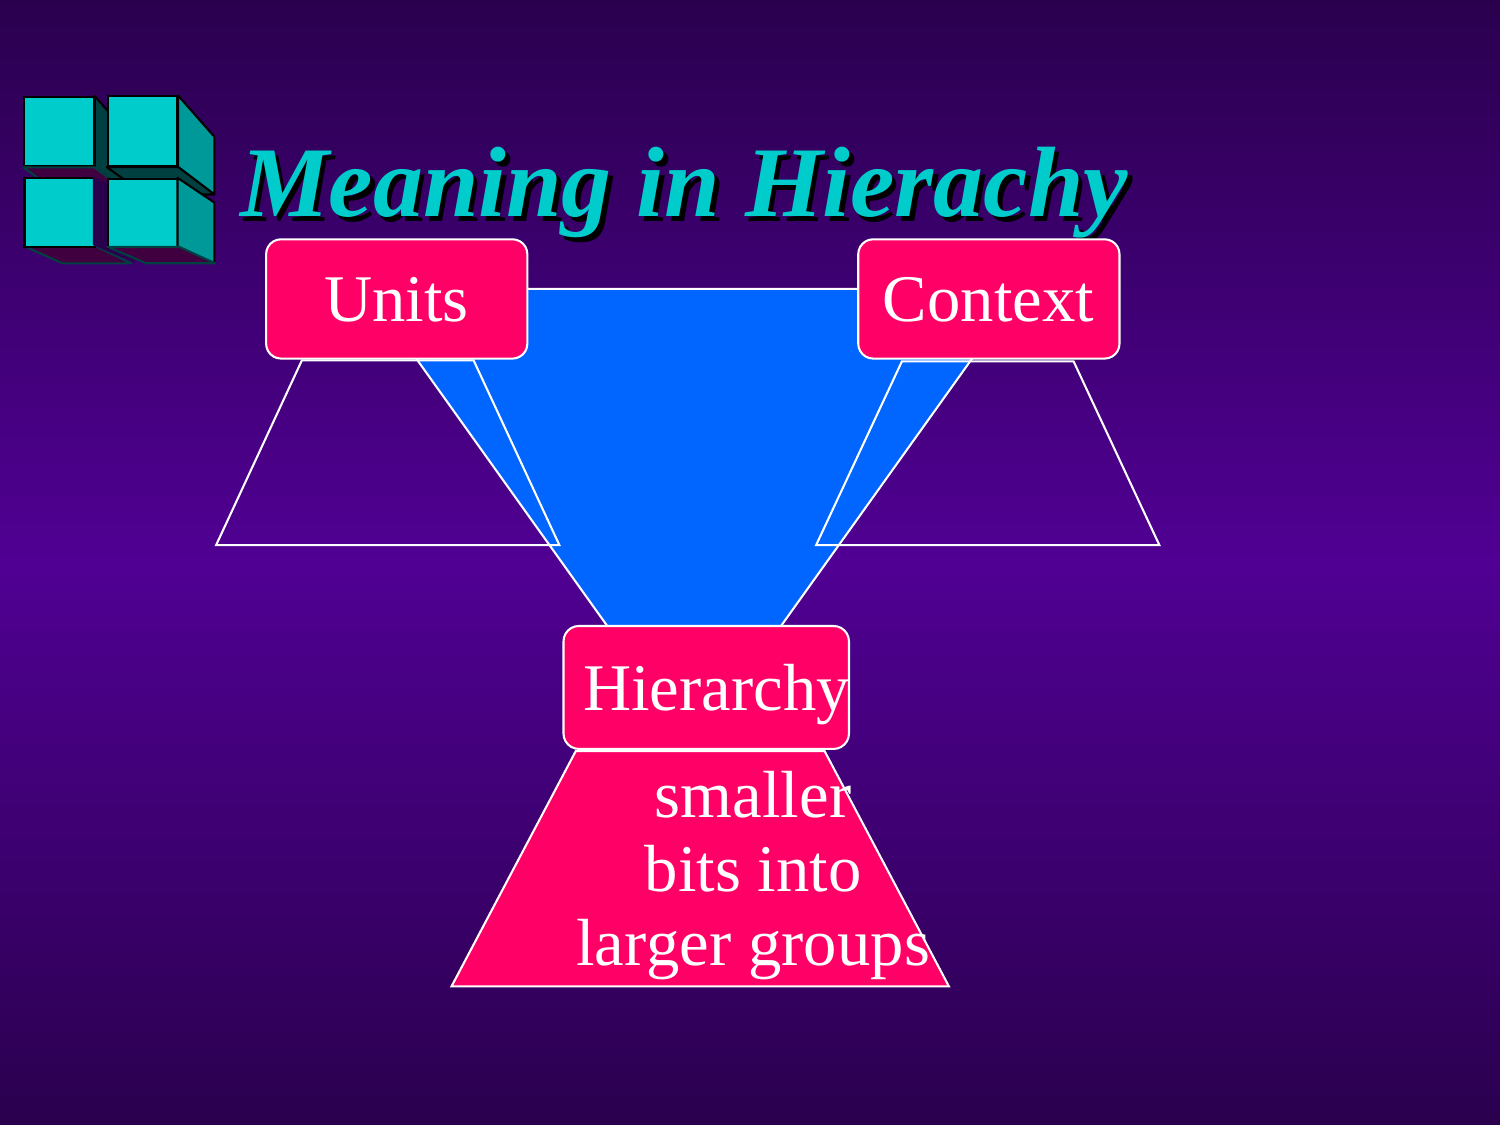

# Meaning in Hierachy
Units
Context
Hierarchy
smaller
bits into
larger groups